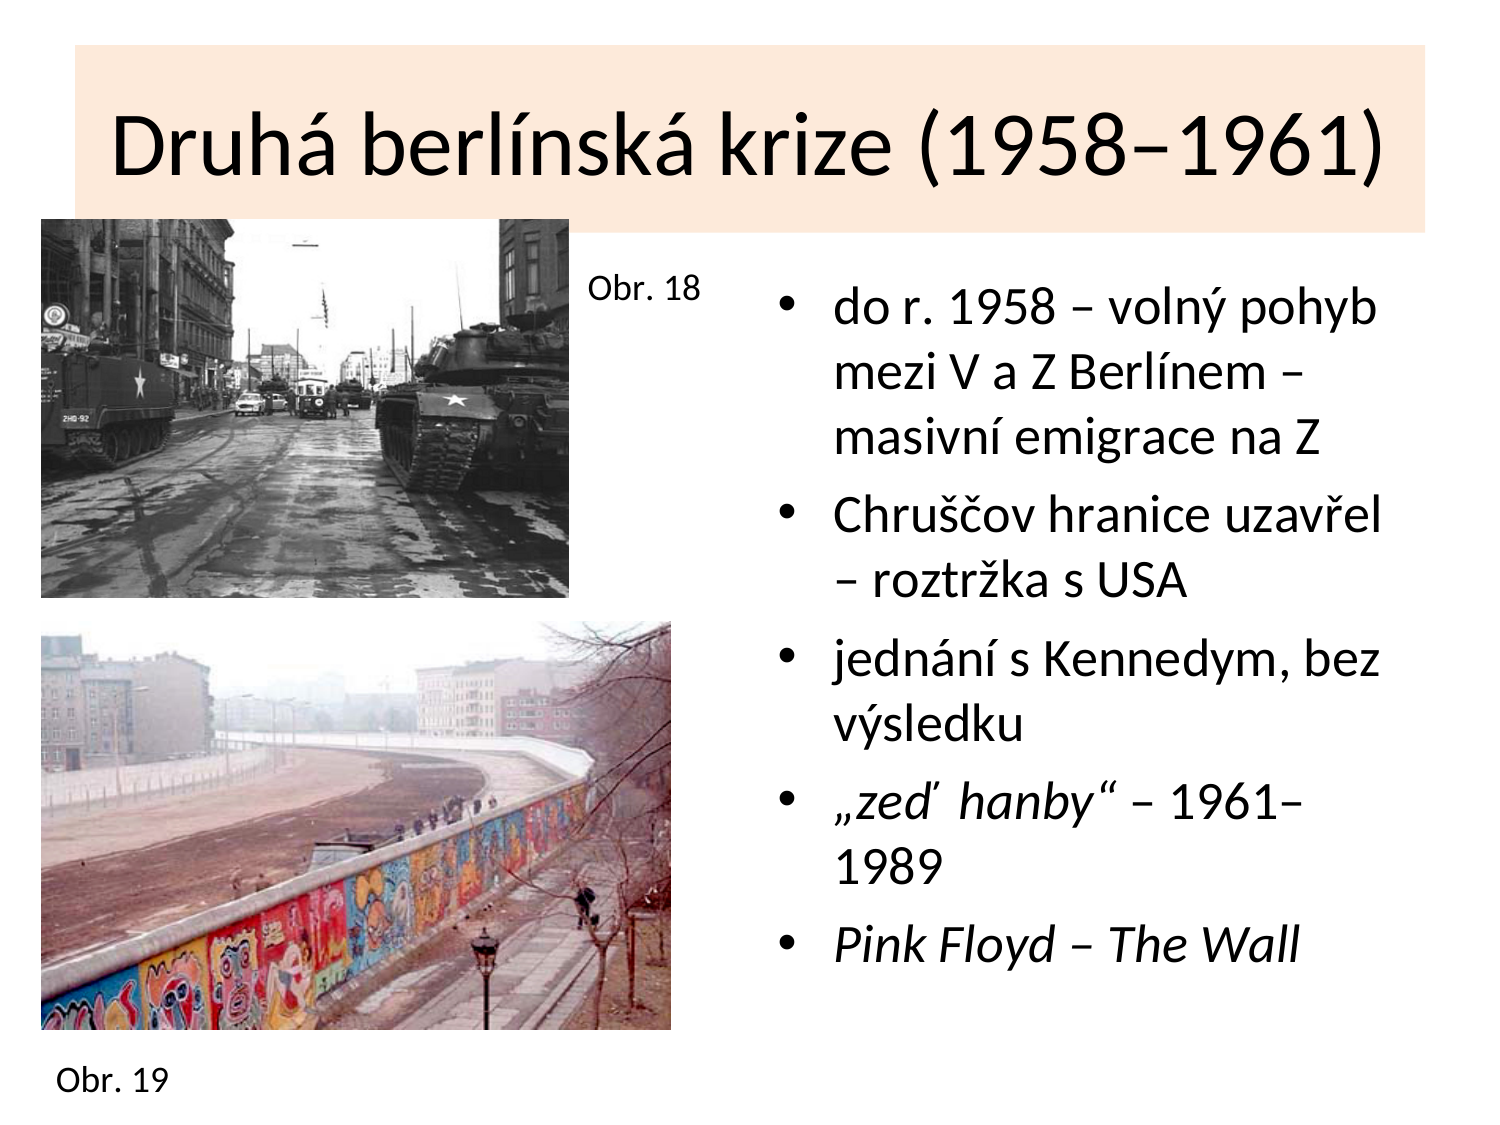

# Druhá berlínská krize (1958–1961)
Obr. 18
do r. 1958 – volný pohyb mezi V a Z Berlínem – masivní emigrace na Z
Chruščov hranice uzavřel – roztržka s USA
jednání s Kennedym, bez výsledku
„zeď hanby“ – 1961– 1989
Pink Floyd – The Wall
Obr. 19